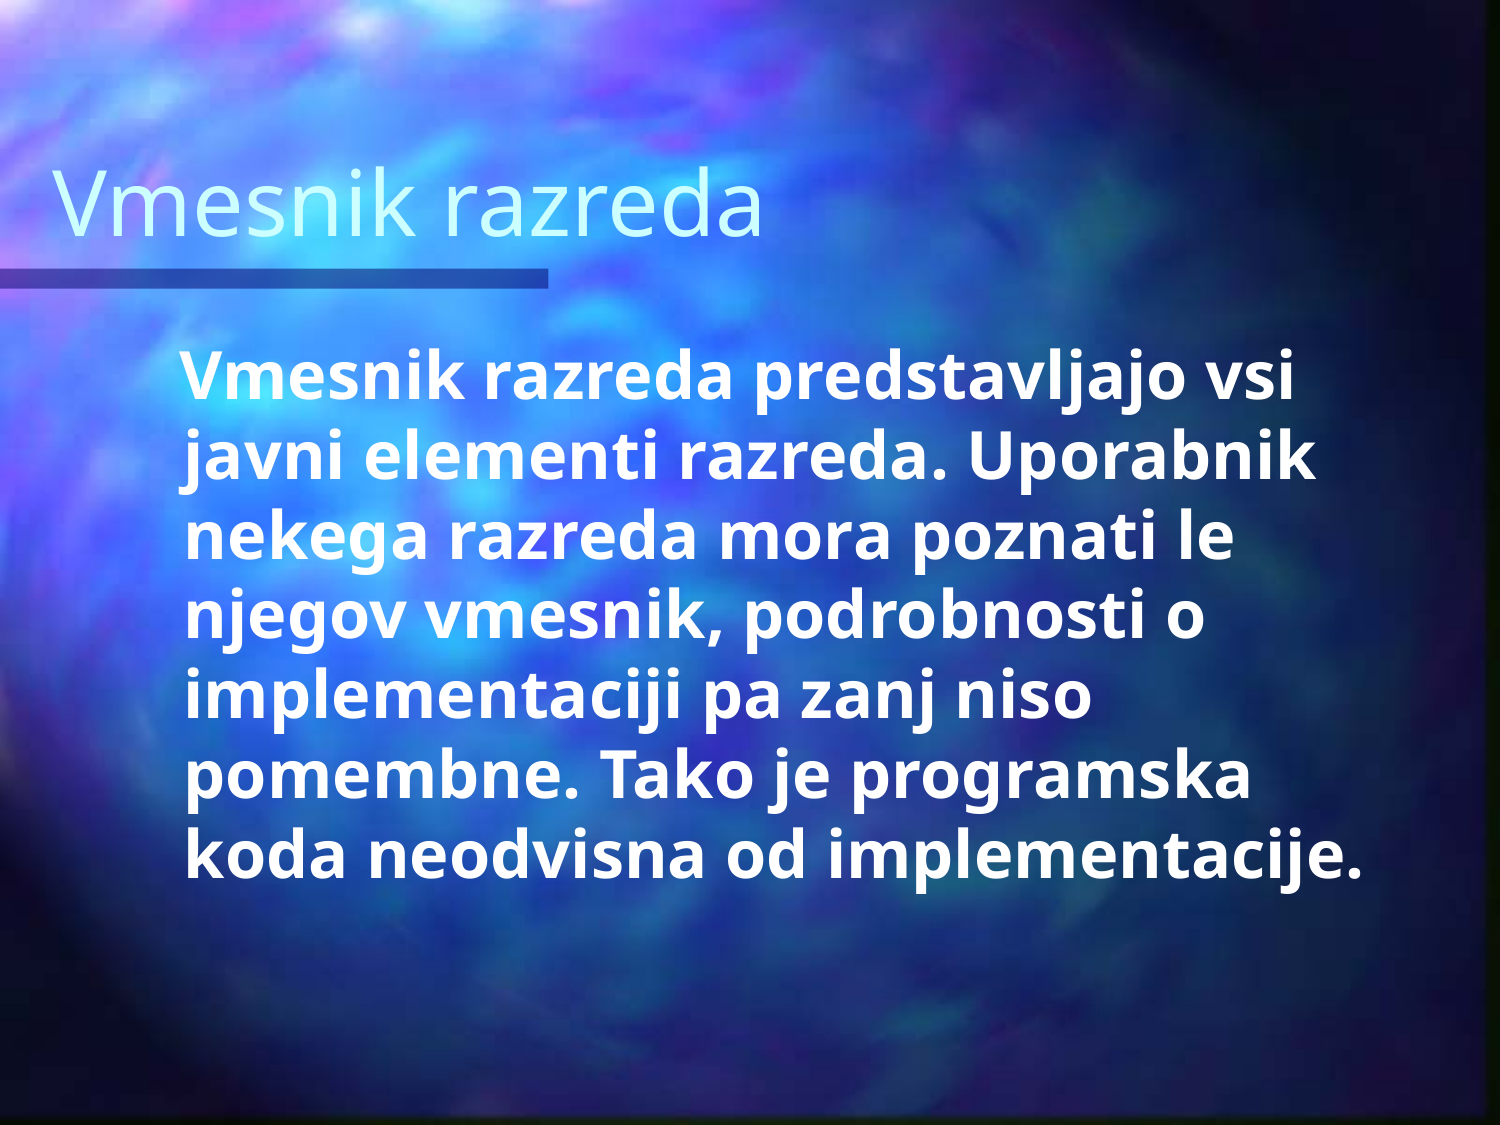

# Vmesnik razreda
 Vmesnik razreda predstavljajo vsi javni elementi razreda. Uporabnik nekega razreda mora poznati le njegov vmesnik, podrobnosti o implementaciji pa zanj niso pomembne. Tako je programska koda neodvisna od implementacije.